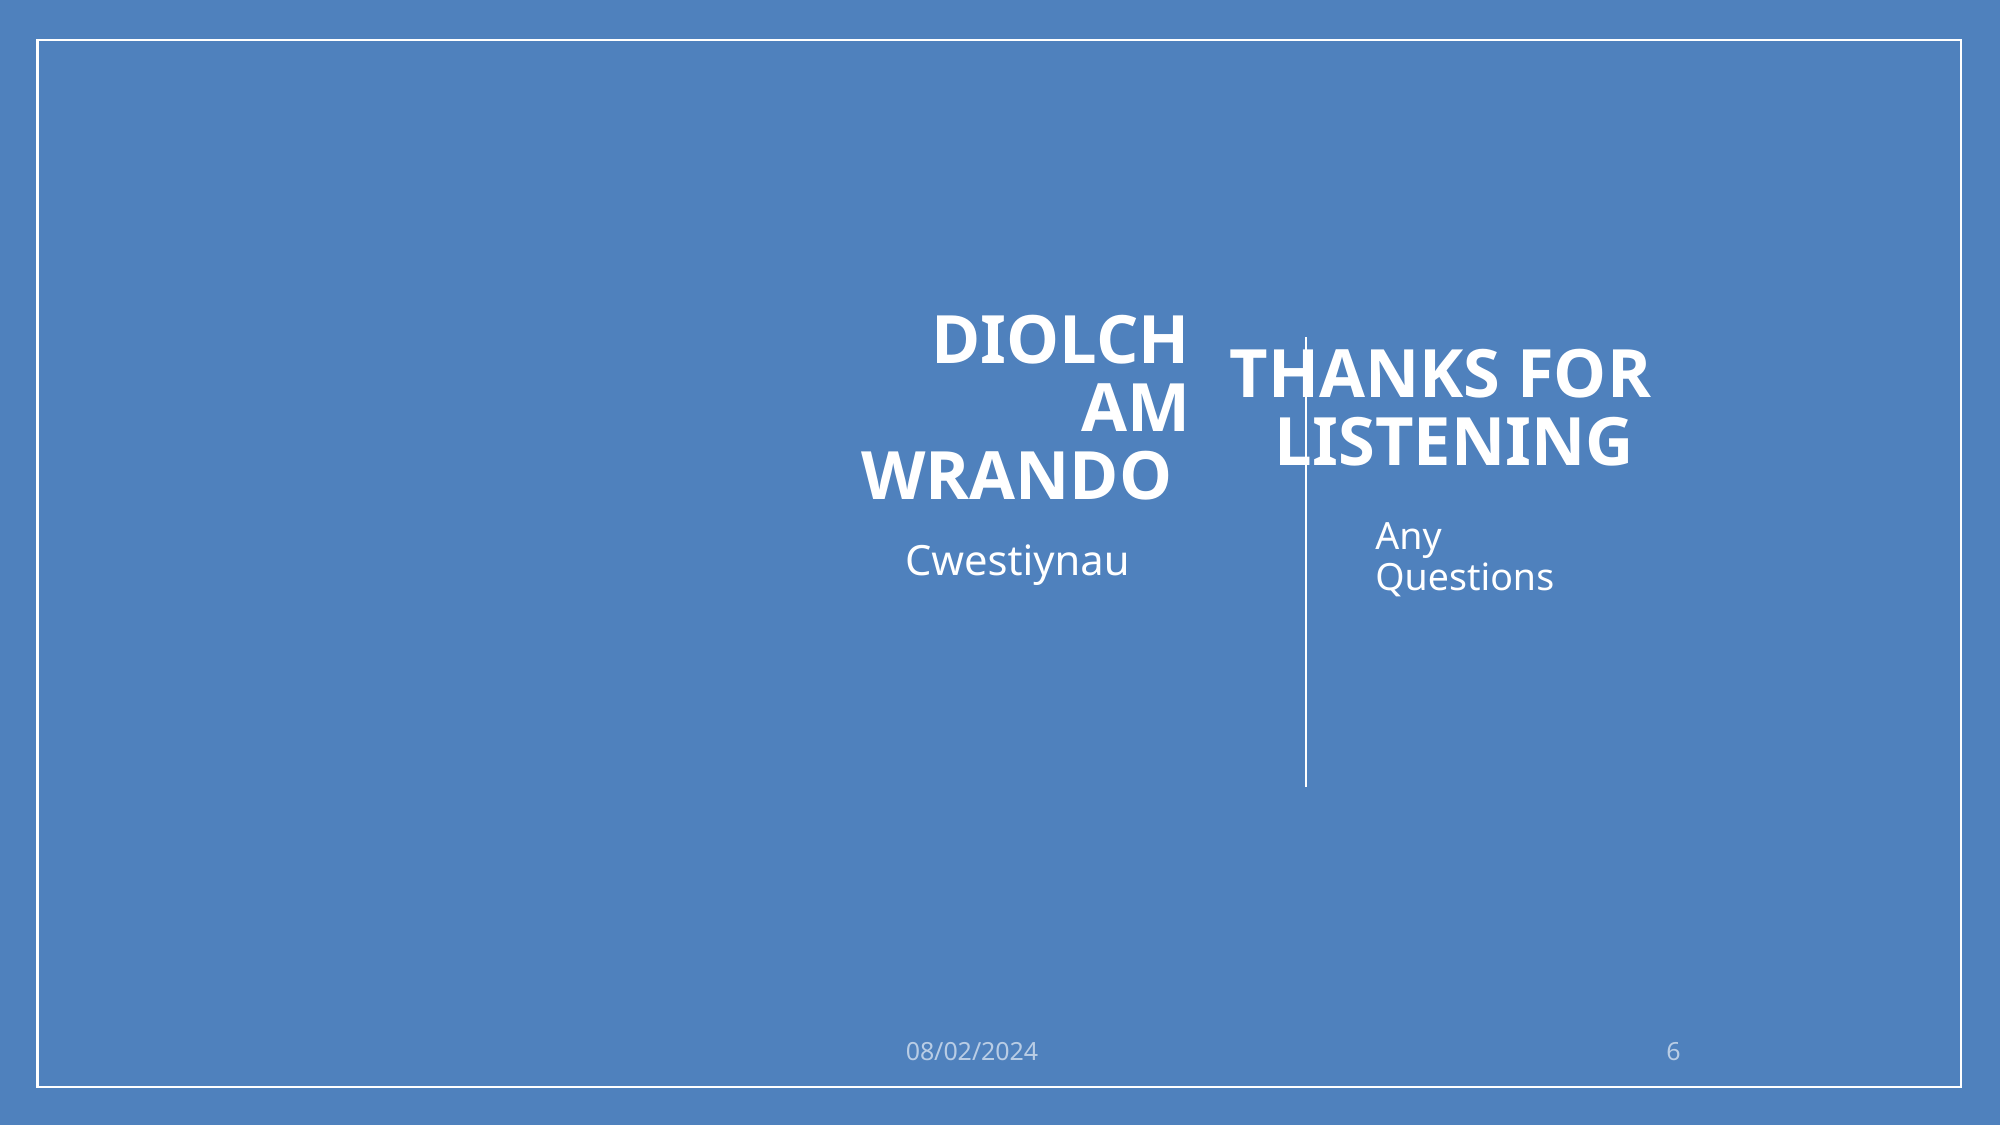

Cwestiynau
Diolch am wrando
Thanks for listening
# Any Questions
08/02/2024
6